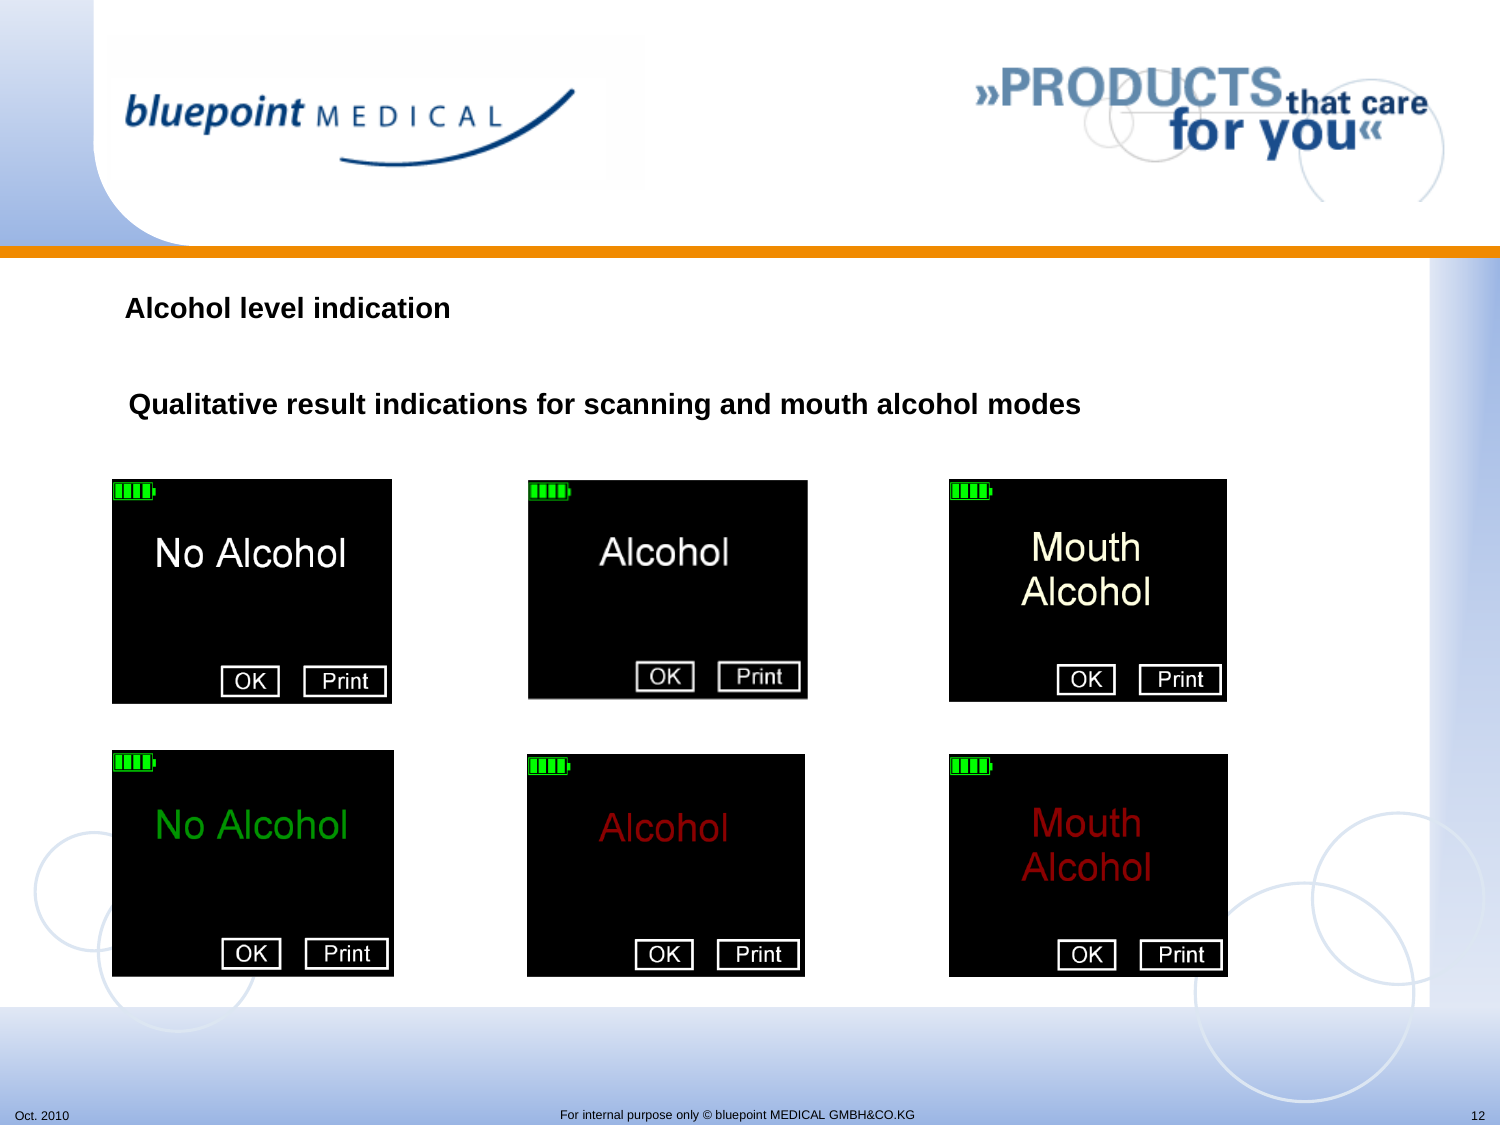

Alcohol level indication
Qualitative result indications for scanning and mouth alcohol modes